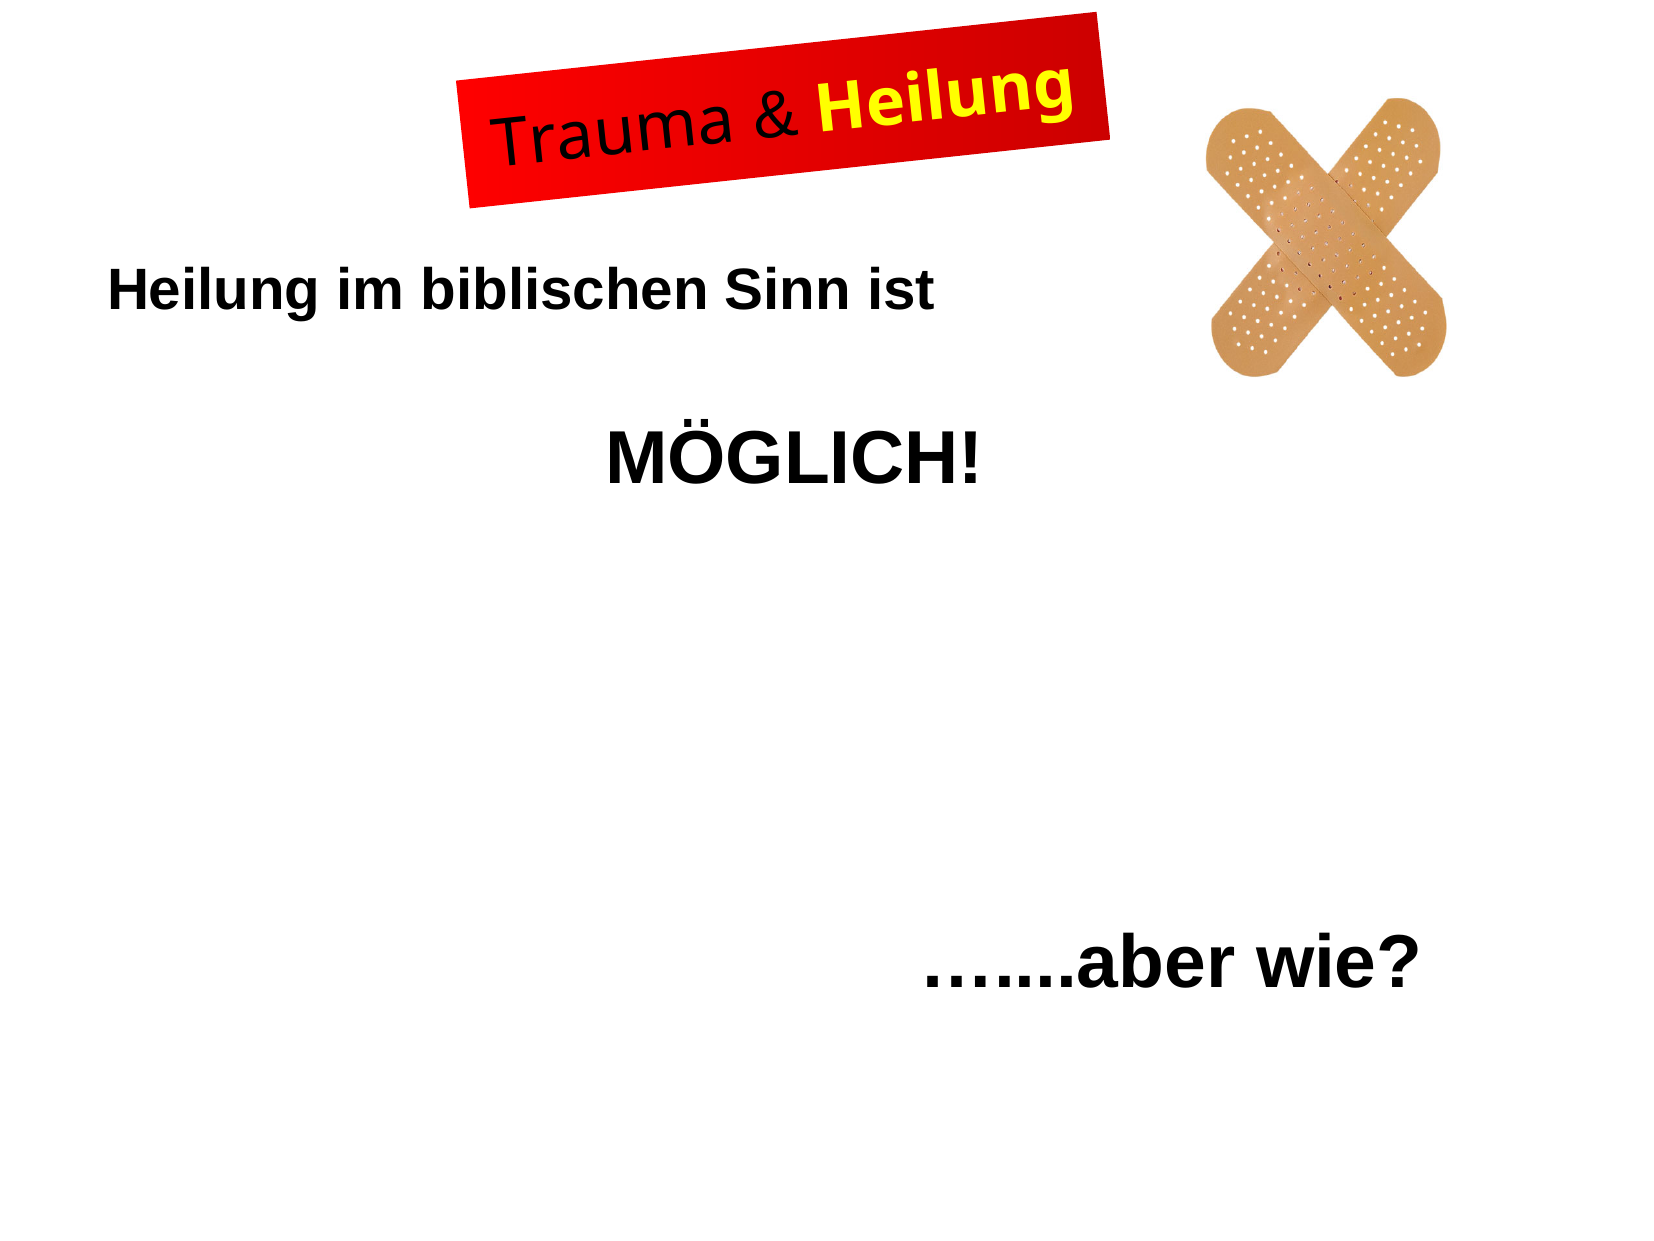

# Trauma & Heilung
Heilung im biblischen Sinn ist
 MÖGLICH!
											…....aber wie?